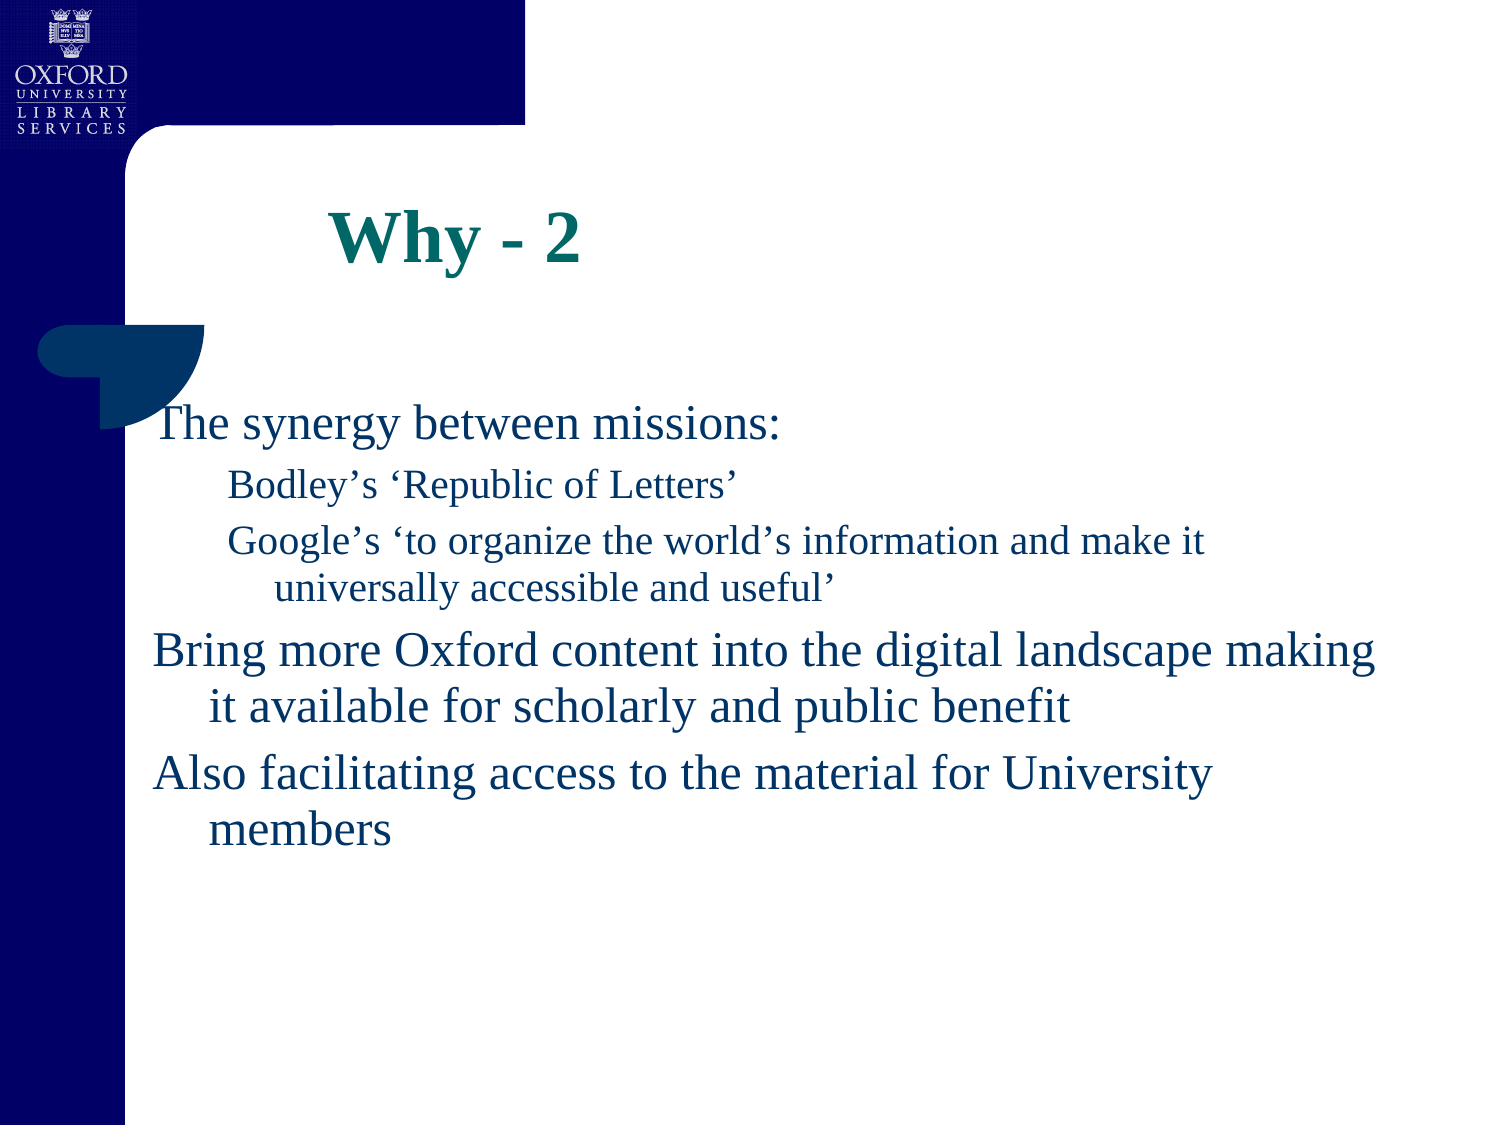

# Why - 2
The synergy between missions:
Bodley’s ‘Republic of Letters’
Google’s ‘to organize the world’s information and make it universally accessible and useful’
Bring more Oxford content into the digital landscape making it available for scholarly and public benefit
Also facilitating access to the material for University members